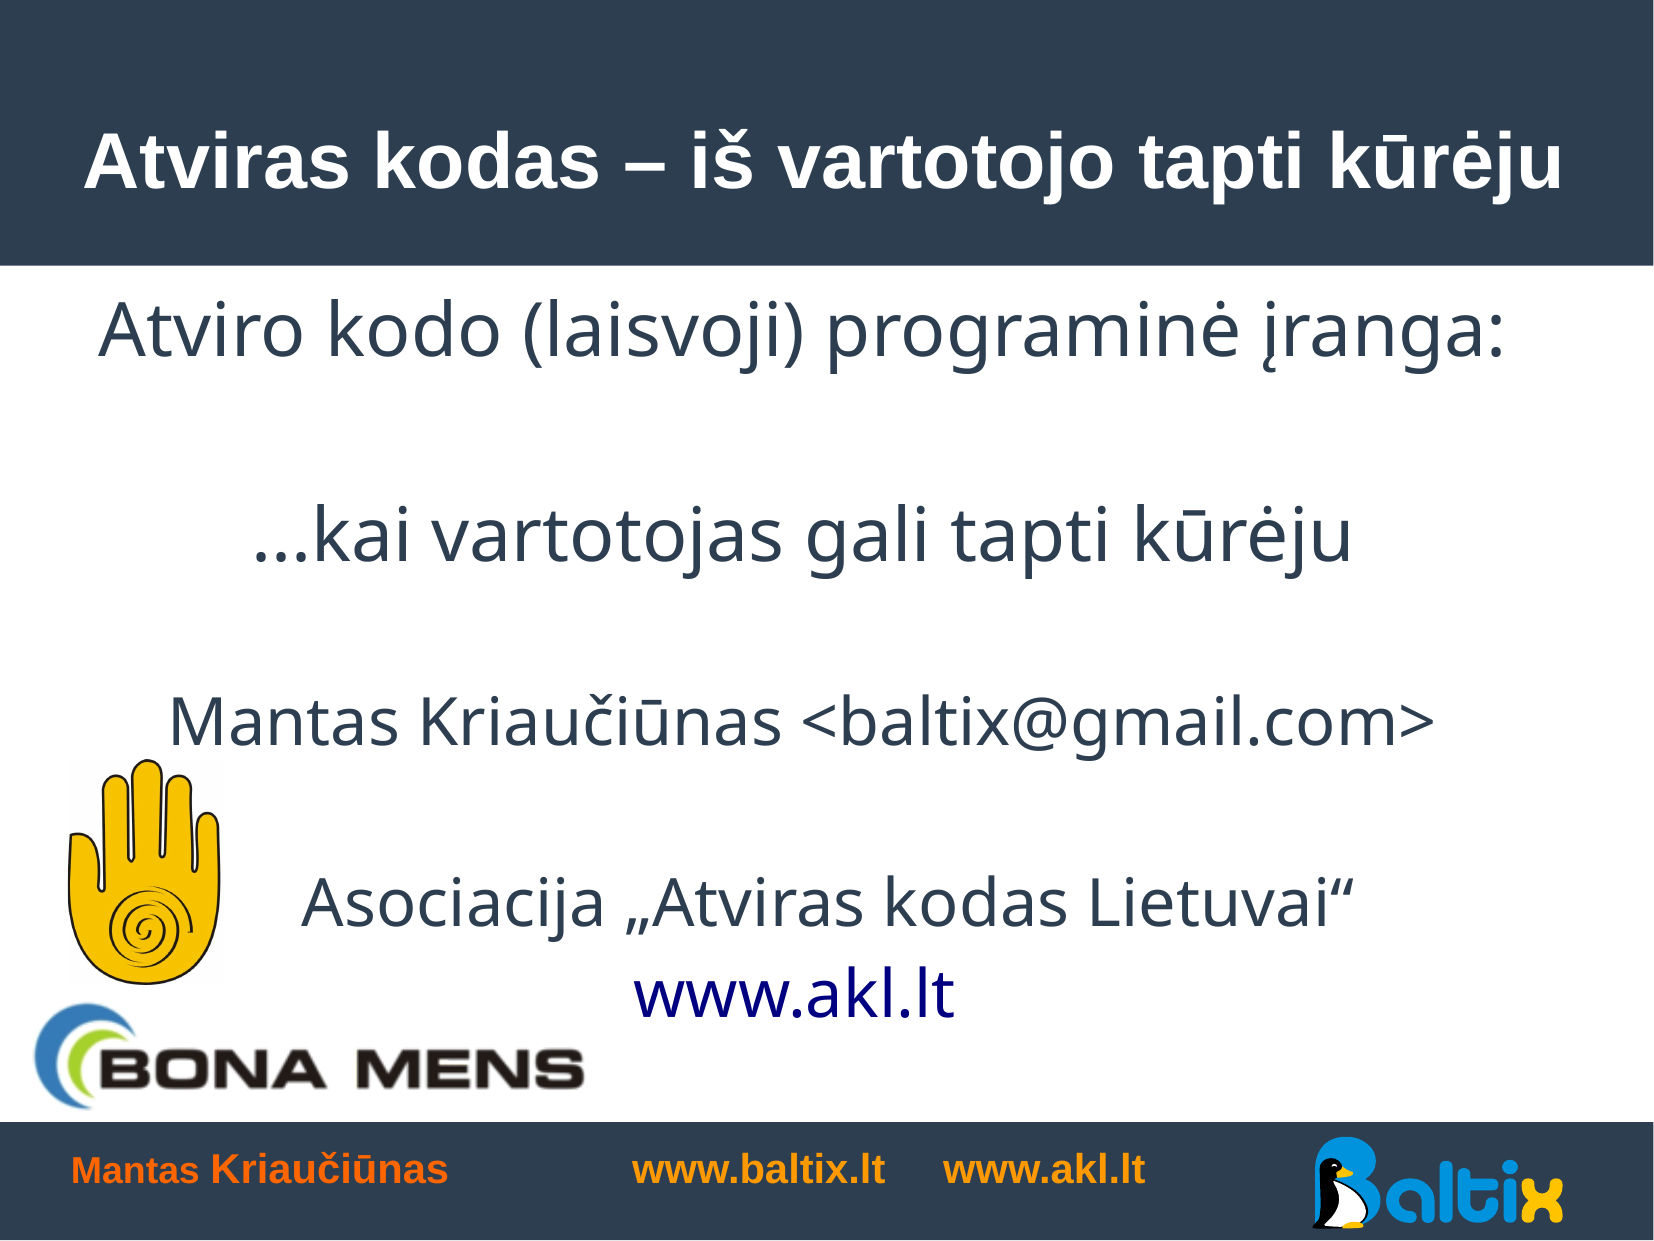

# Atviras kodas – iš vartotojo tapti kūrėju
Atviro kodo (laisvoji) programinė įranga:
...kai vartotojas gali tapti kūrėju
Mantas Kriaučiūnas <baltix@gmail.com>
 Asociacija „Atviras kodas Lietuvai“
www.akl.lt